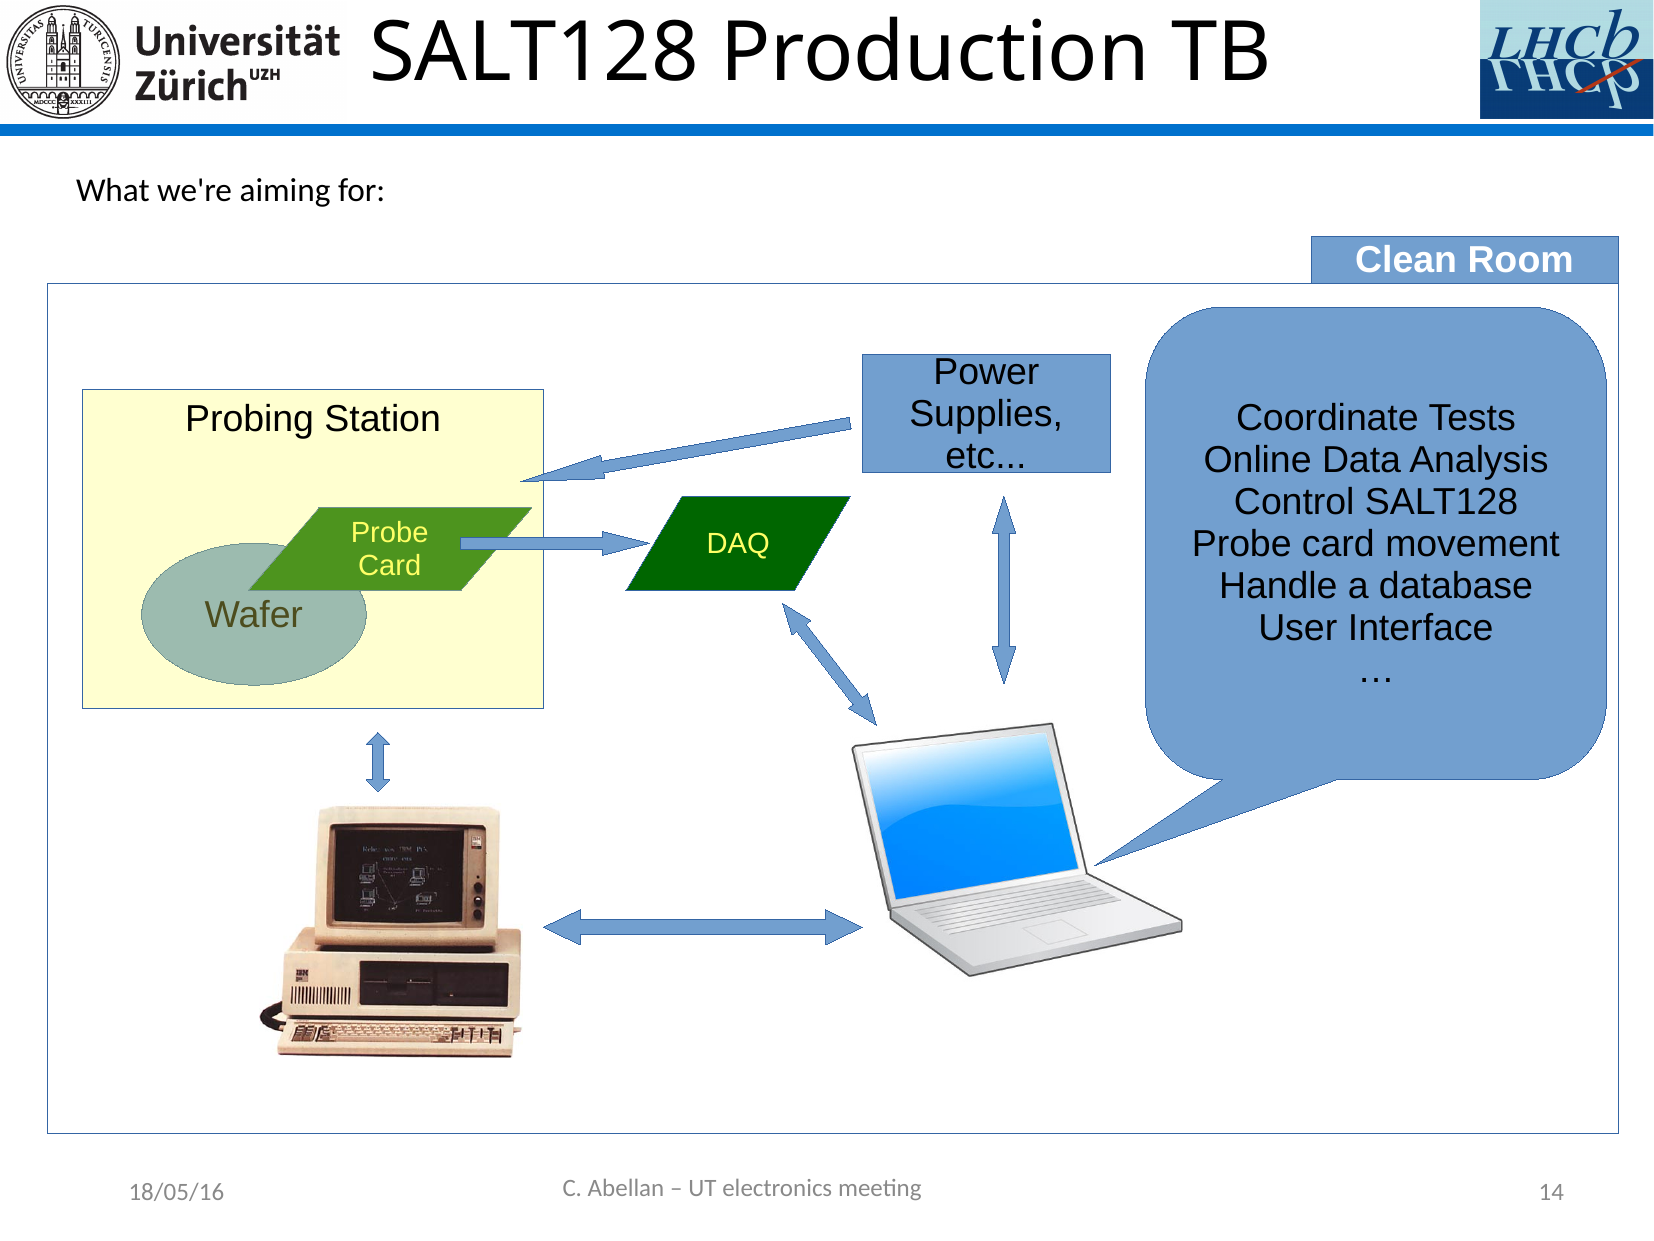

# SALT128 Production TB
What we're aiming for:
Clean Room
Coordinate Tests
Online Data Analysis
Control SALT128
Probe card movement
Handle a database
User Interface
…
Power
Supplies,
etc...
Probing Station
DAQ
Probe Card
Wafer
C. Abellan
30/01/15
14